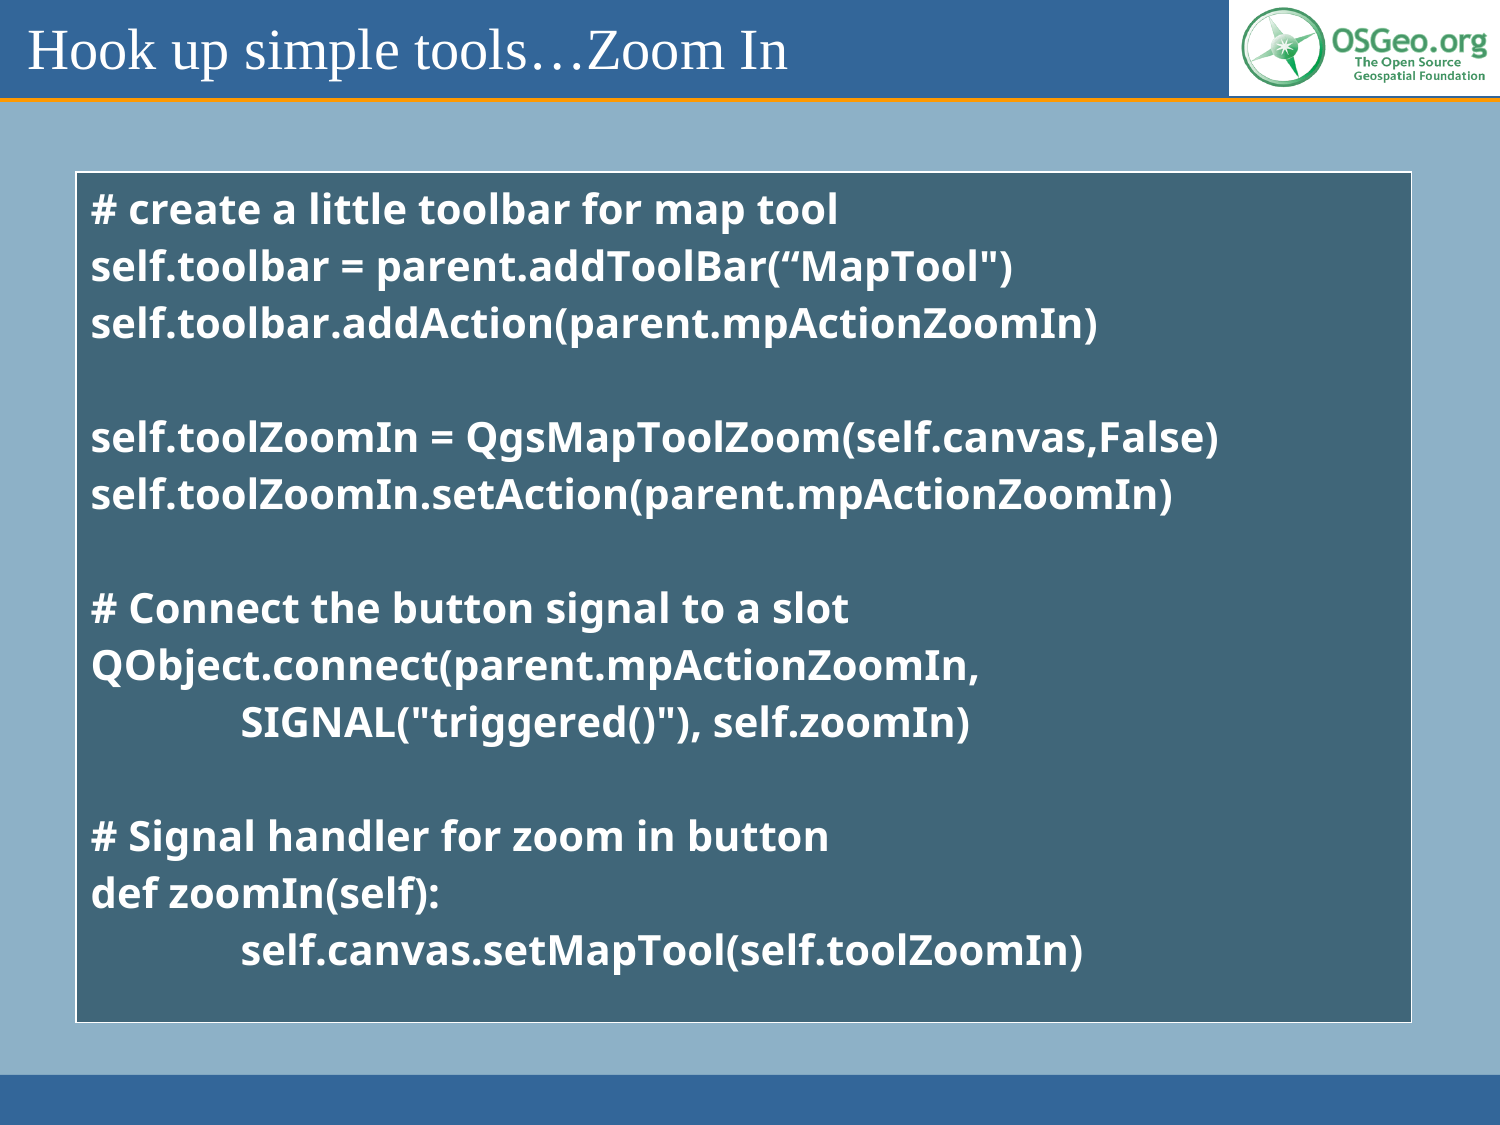

# Hook up simple tools…Zoom In
# create a little toolbar for map tool
self.toolbar = parent.addToolBar(“MapTool")
self.toolbar.addAction(parent.mpActionZoomIn)
self.toolZoomIn = QgsMapToolZoom(self.canvas,False)
self.toolZoomIn.setAction(parent.mpActionZoomIn)
# Connect the button signal to a slot
QObject.connect(parent.mpActionZoomIn,
	SIGNAL("triggered()"), self.zoomIn)
# Signal handler for zoom in button
def zoomIn(self):
	self.canvas.setMapTool(self.toolZoomIn)